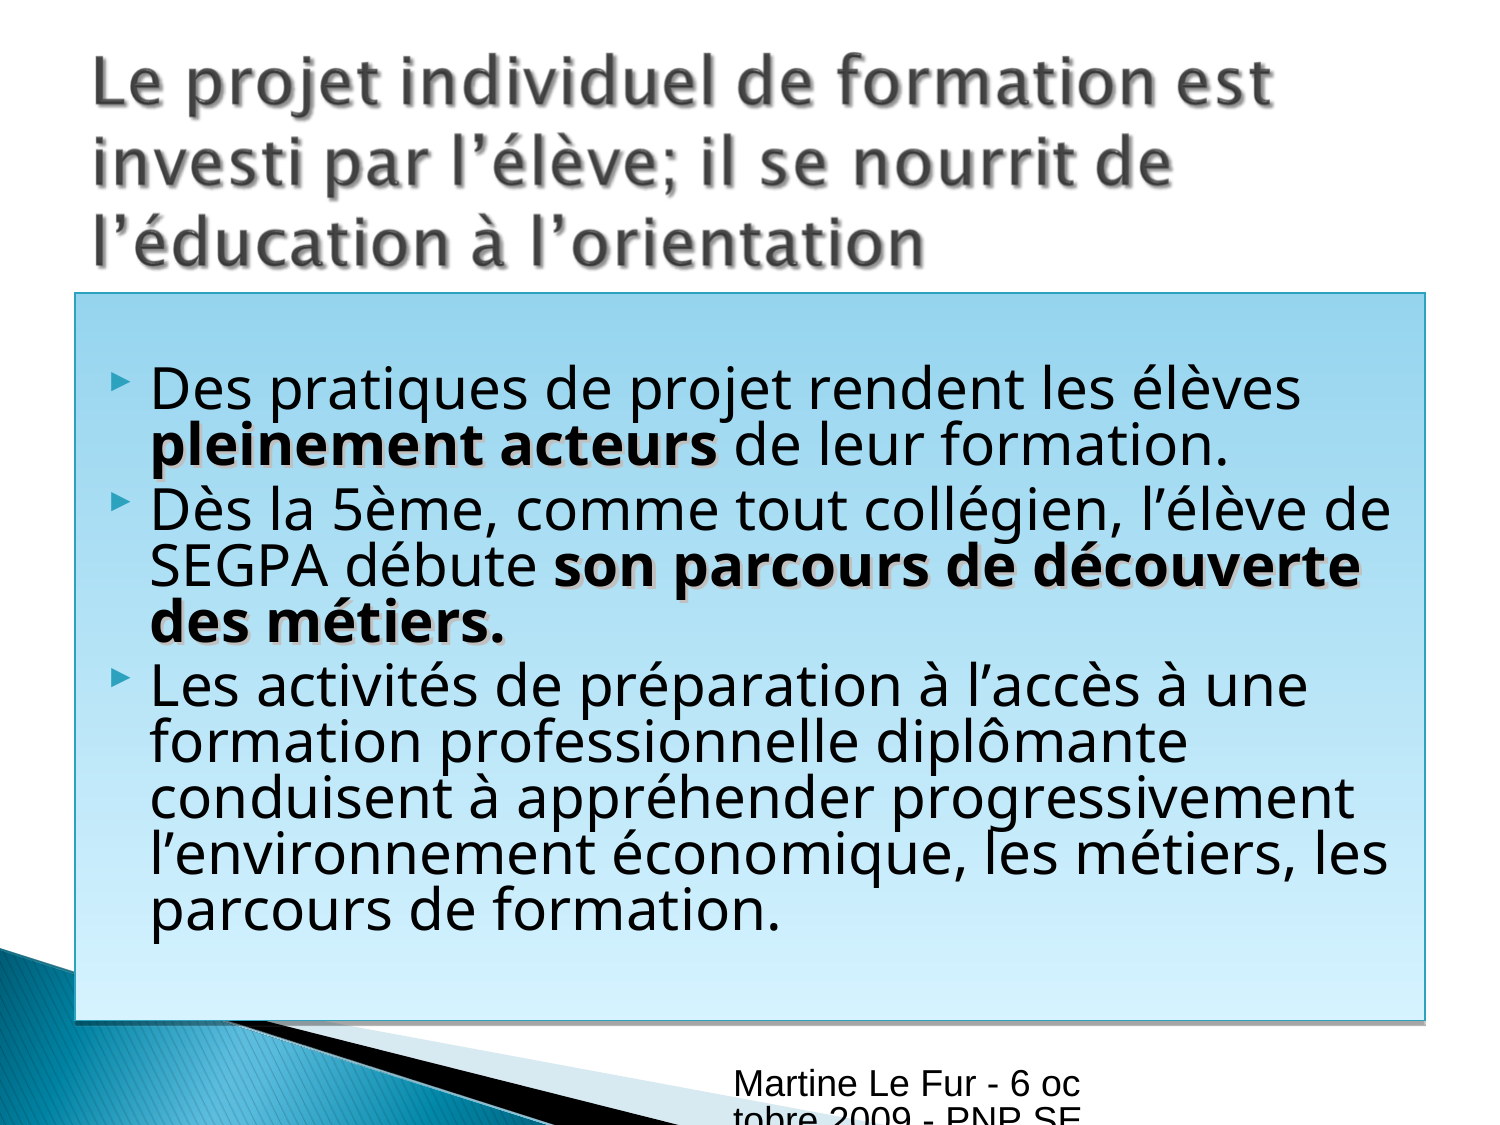

# Des pratiques de projet rendent les élèves pleinement acteurs de leur formation.
Dès la 5ème, comme tout collégien, l’élève de SEGPA débute son parcours de découverte des métiers.
Les activités de préparation à l’accès à une formation professionnelle diplômante conduisent à appréhender progressivement l’environnement économique, les métiers, les parcours de formation.
Martine Le Fur - 6 octobre 2009 - PNP SEGPA